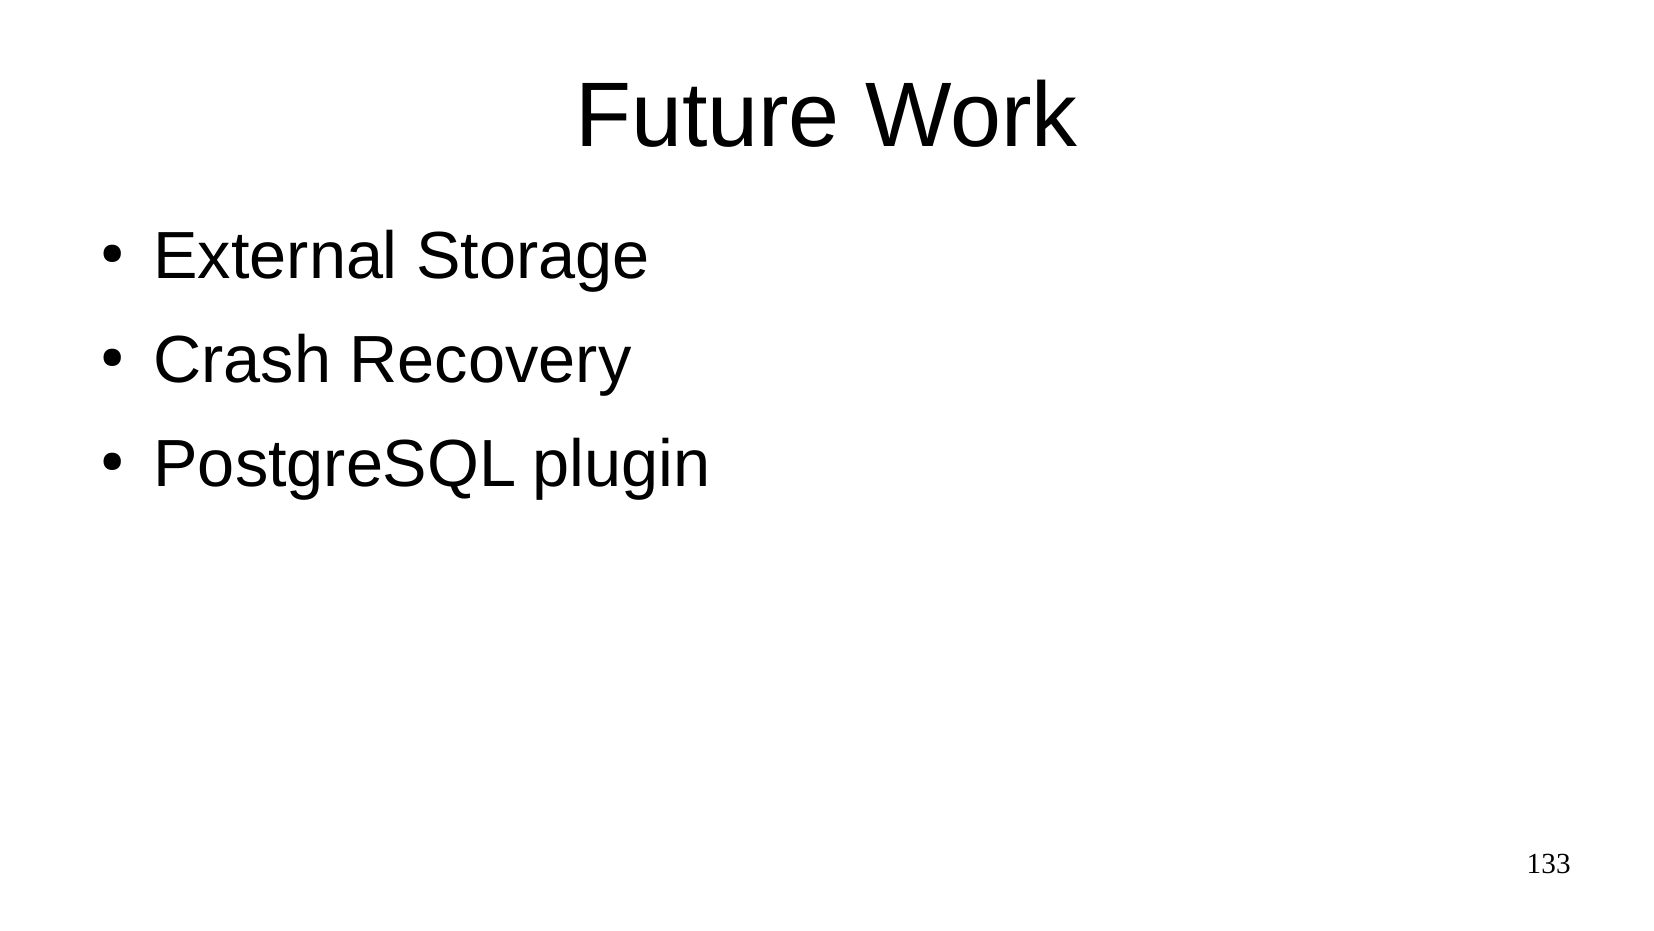

# Future Work
External Storage
Crash Recovery
PostgreSQL plugin
133